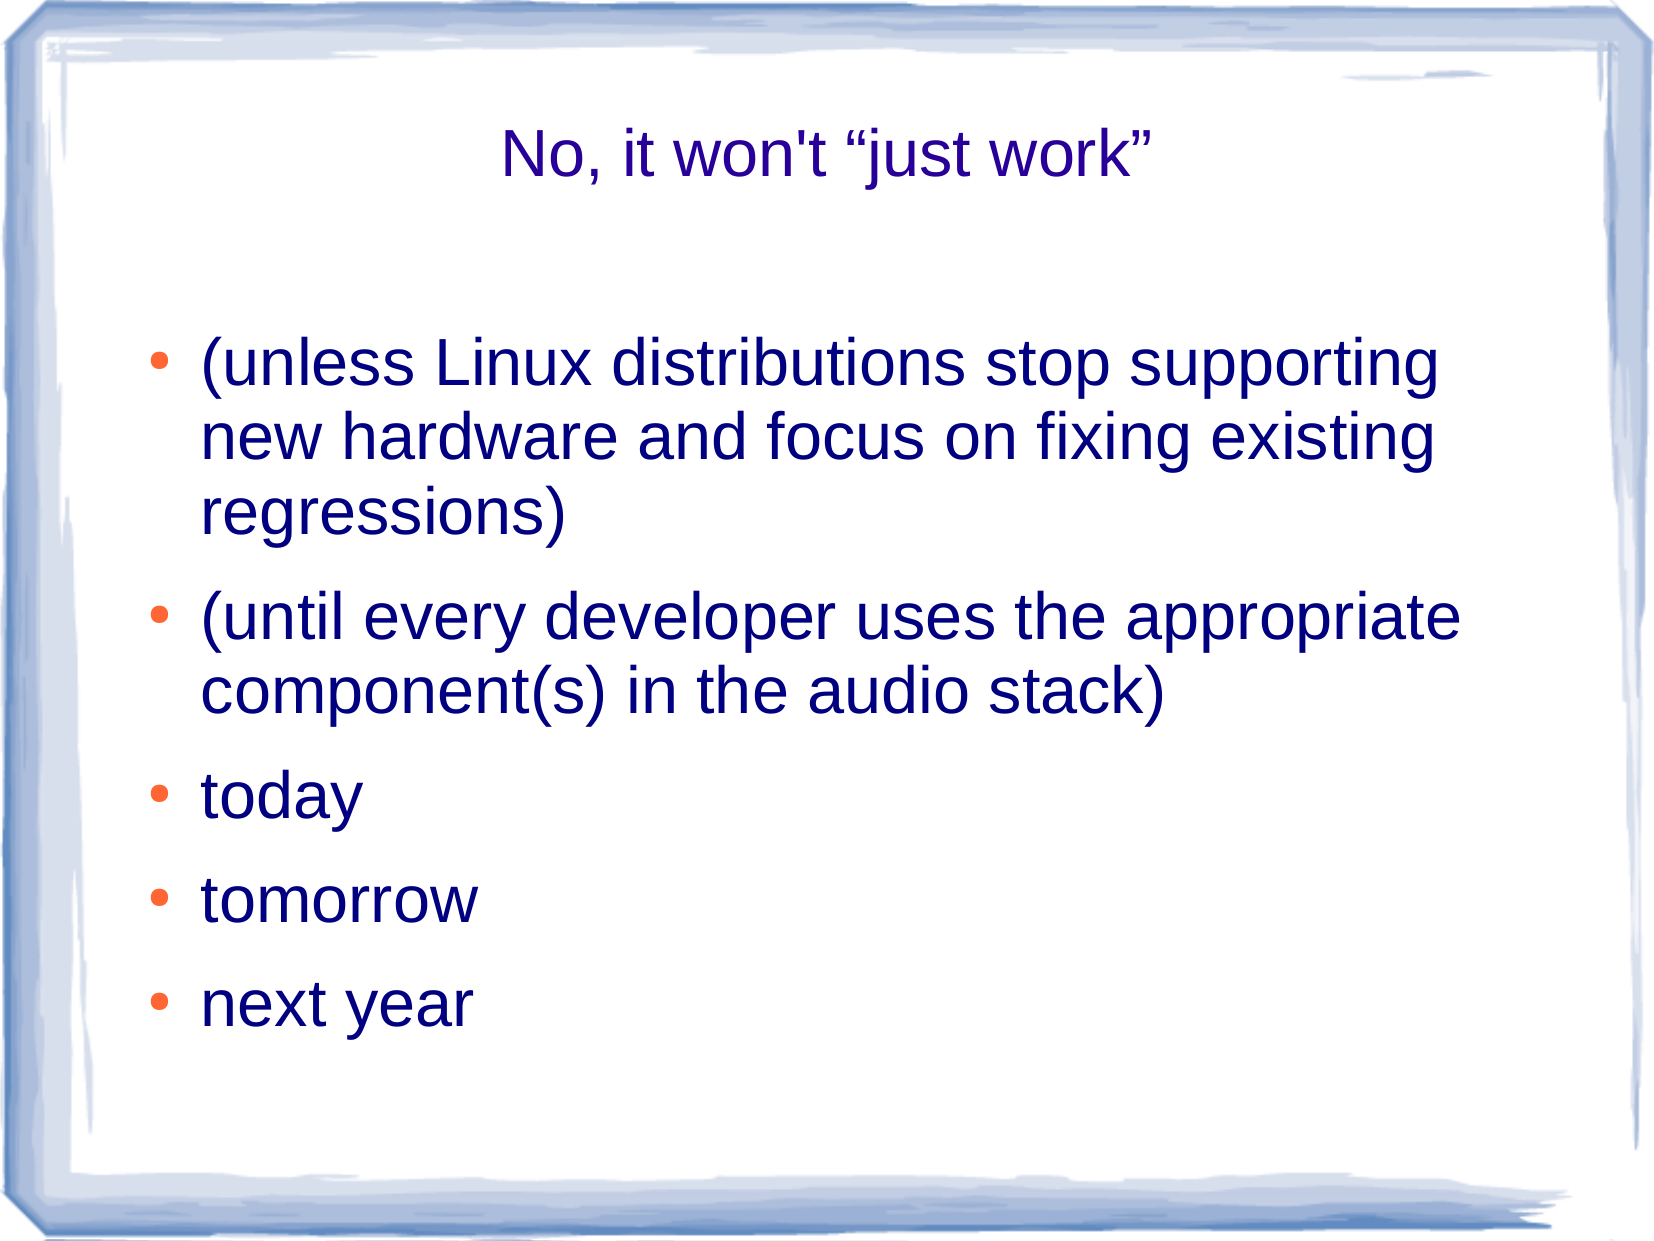

# No, it won't “just work”
(unless Linux distributions stop supporting new hardware and focus on fixing existing regressions)
(until every developer uses the appropriate component(s) in the audio stack)
today
tomorrow
next year